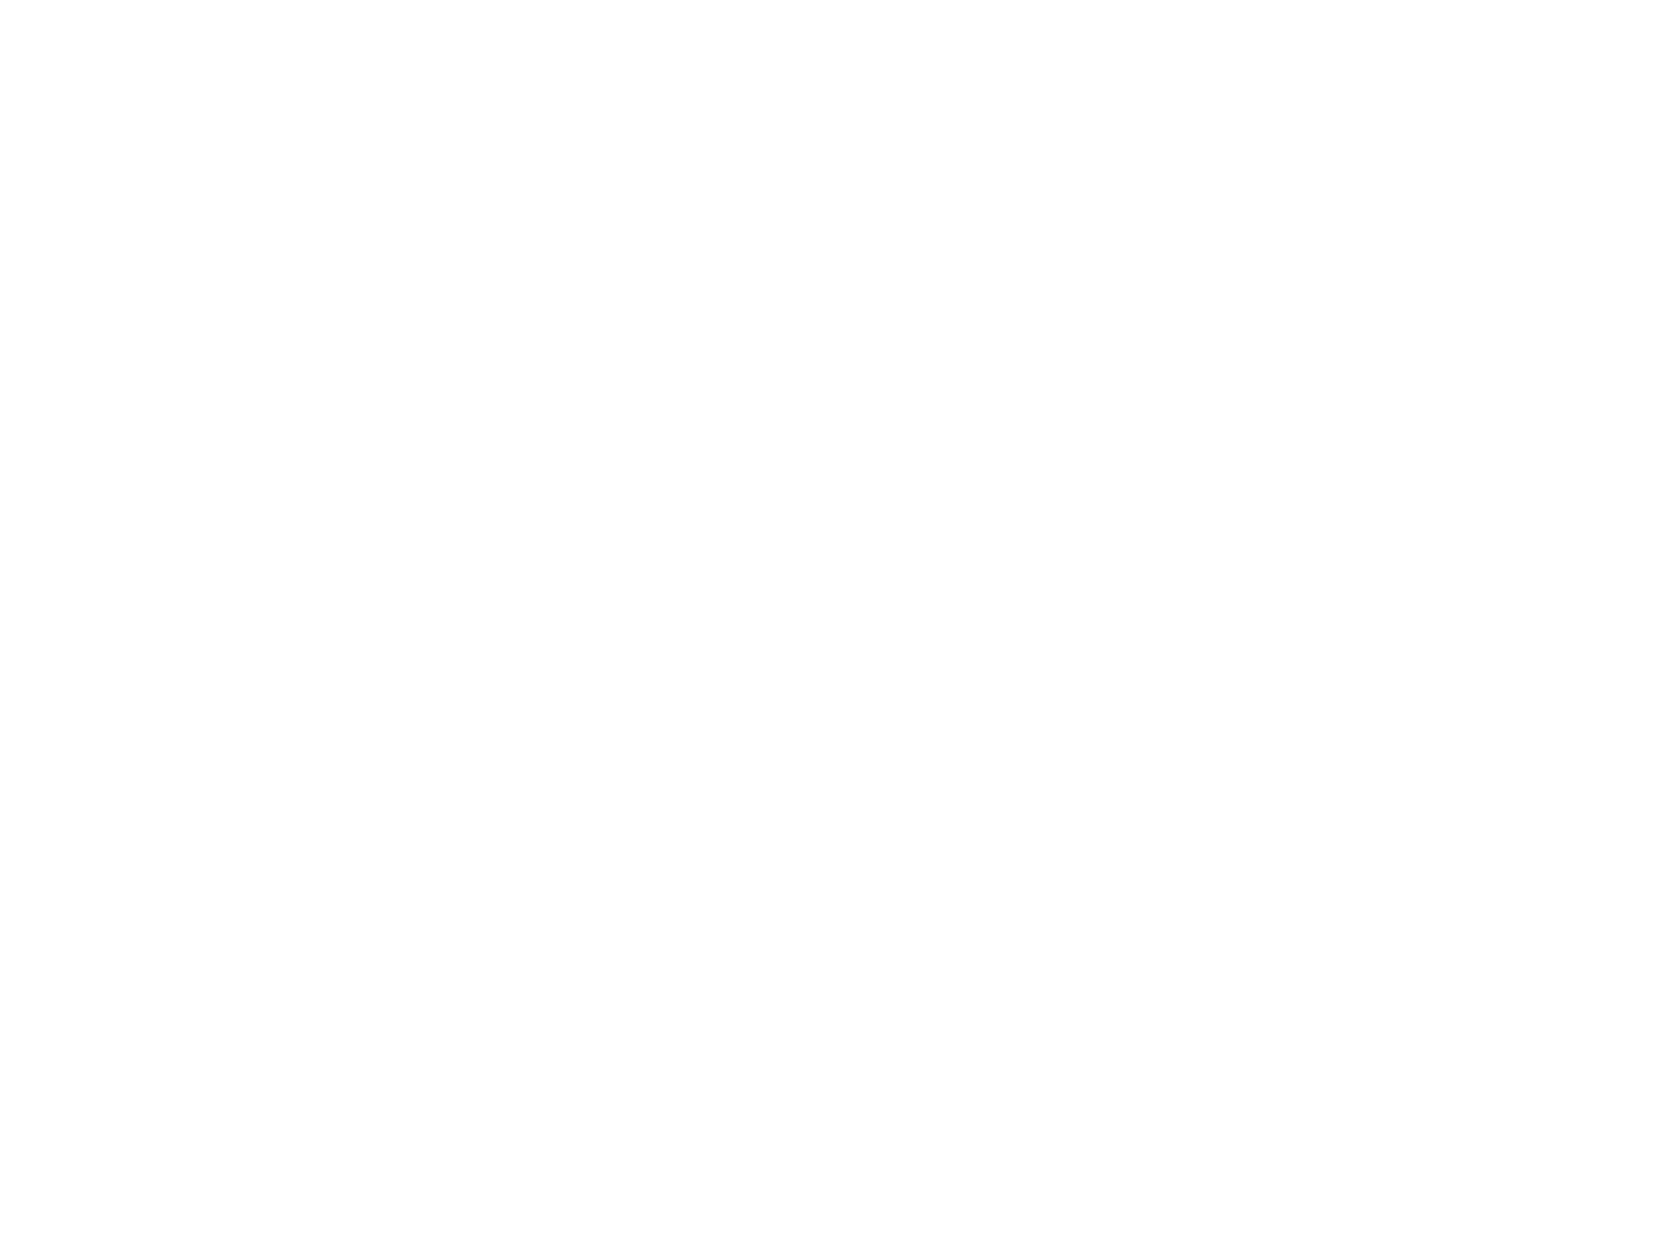

Черные дыры всегда были любимой темой
для писателей фантастов, но что же
в действительности мы знаем о них?
#